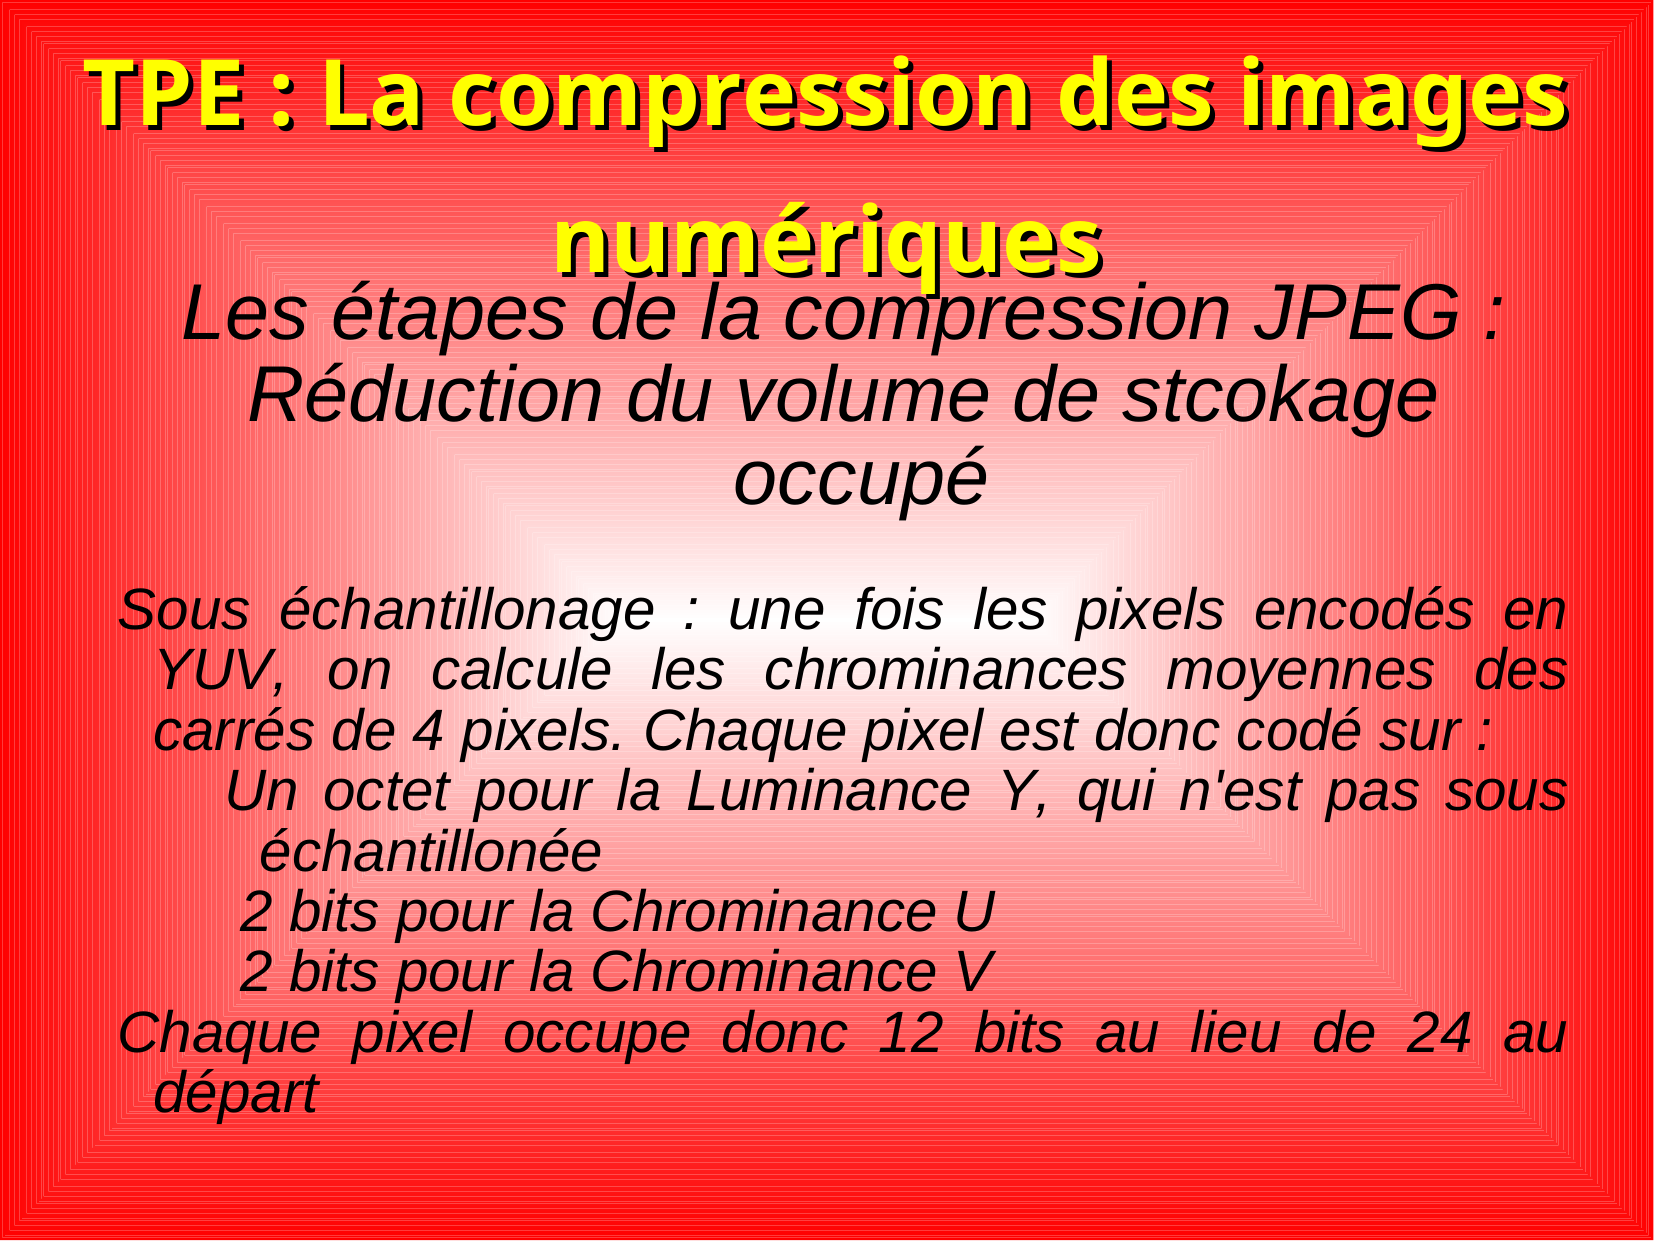

# TPE : La compression des images numériques
Les étapes de la compression JPEG :
Réduction du volume de stcokage occupé
Sous échantillonage : une fois les pixels encodés en YUV, on calcule les chrominances moyennes des carrés de 4 pixels. Chaque pixel est donc codé sur :
Un octet pour la Luminance Y, qui n'est pas sous échantillonée
 2 bits pour la Chrominance U
 2 bits pour la Chrominance V
Chaque pixel occupe donc 12 bits au lieu de 24 au départ